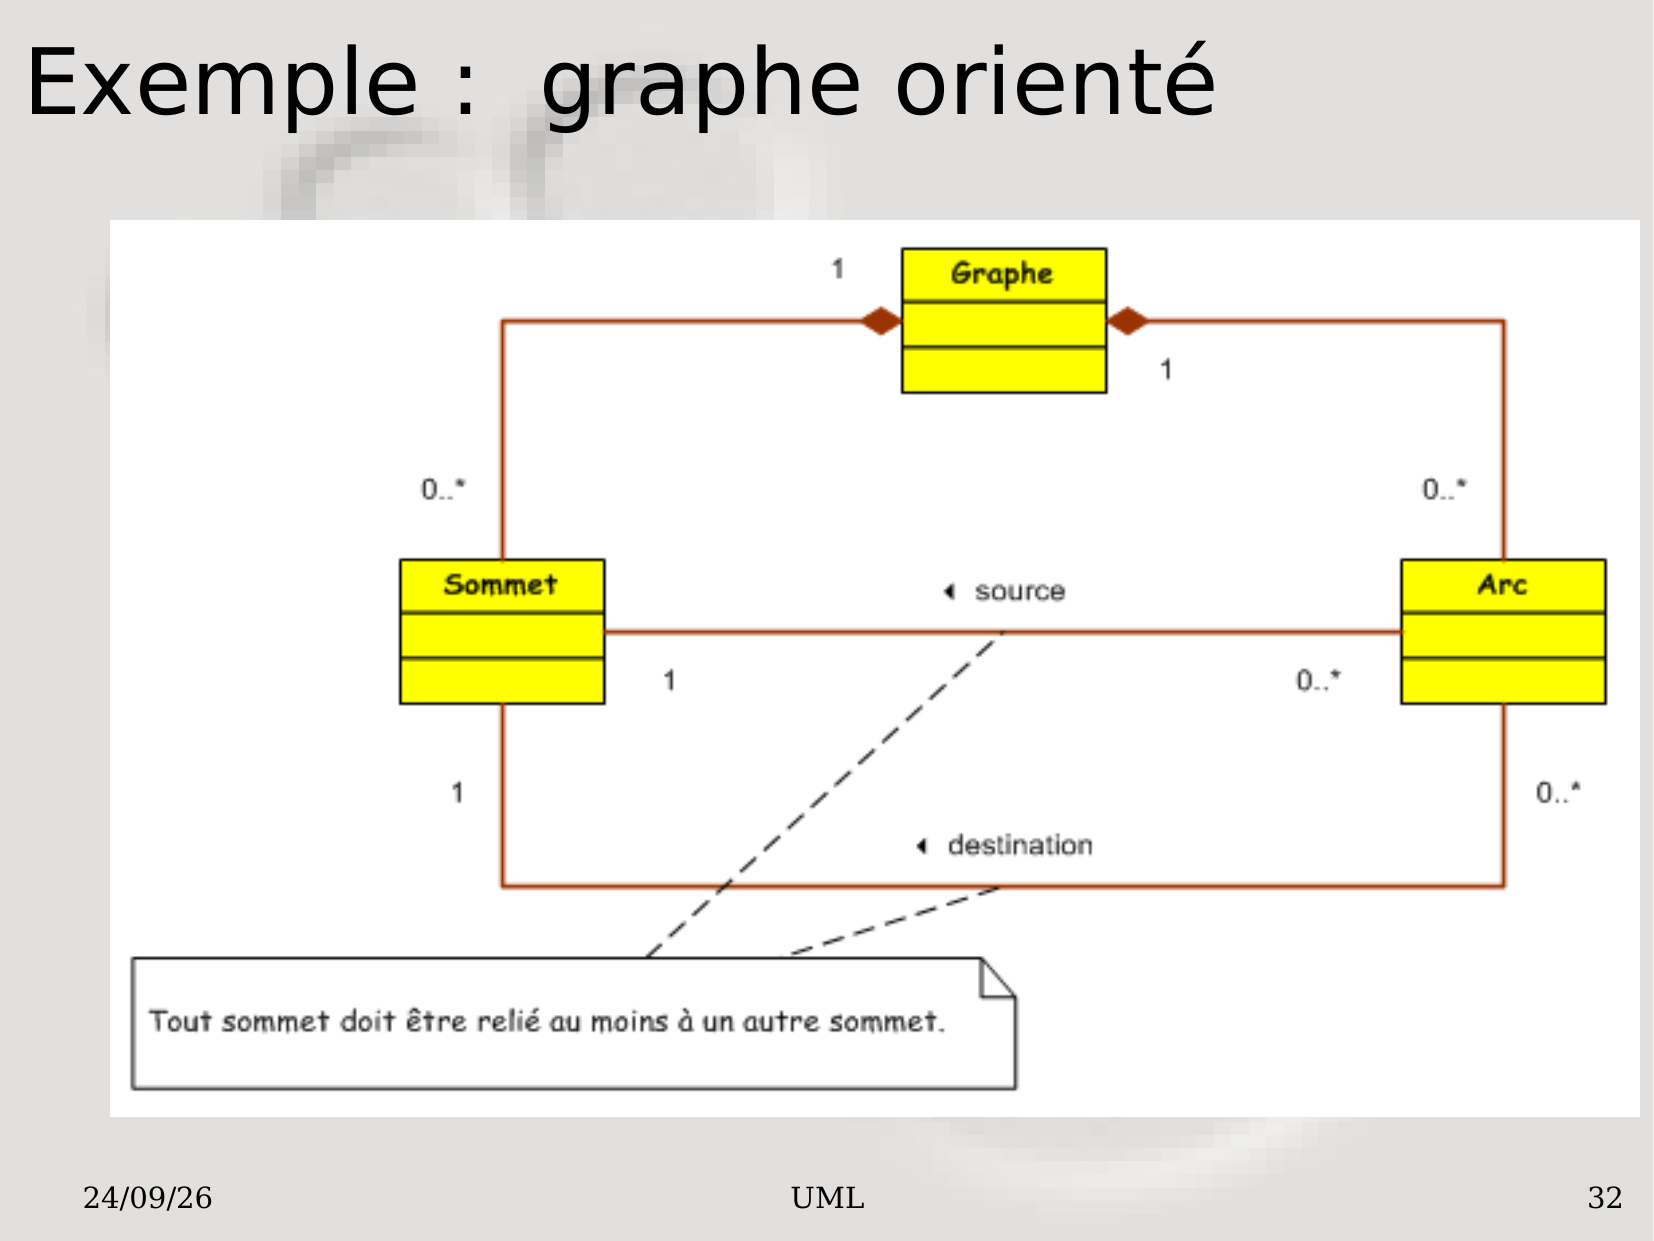

# Exemple : graphe orienté
UML
32